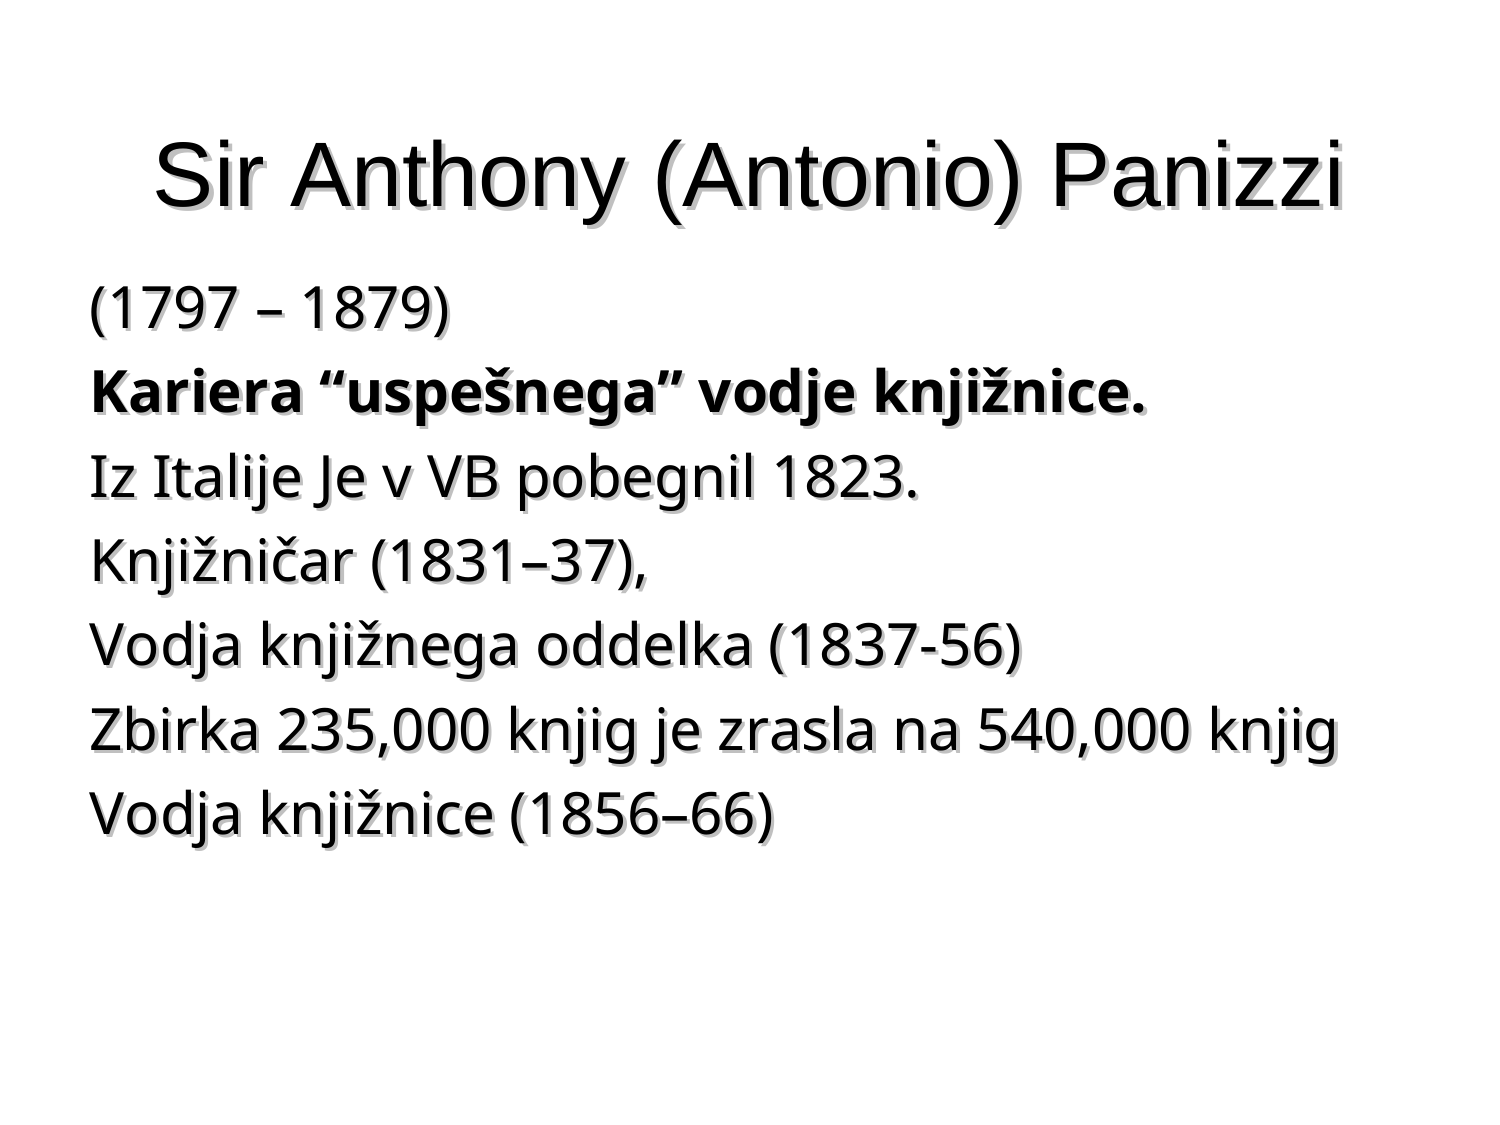

# Sir Anthony (Antonio) Panizzi
(1797 – 1879)
Kariera “uspešnega” vodje knjižnice.
Iz Italije Je v VB pobegnil 1823.
Knjižničar (1831–37),
Vodja knjižnega oddelka (1837-56)
Zbirka 235,000 knjig je zrasla na 540,000 knjig
Vodja knjižnice (1856–66)
7
Oddelek za bibliotekarstvo, informacijsko znanost in knjigarstvo, Filozofska fakulteta